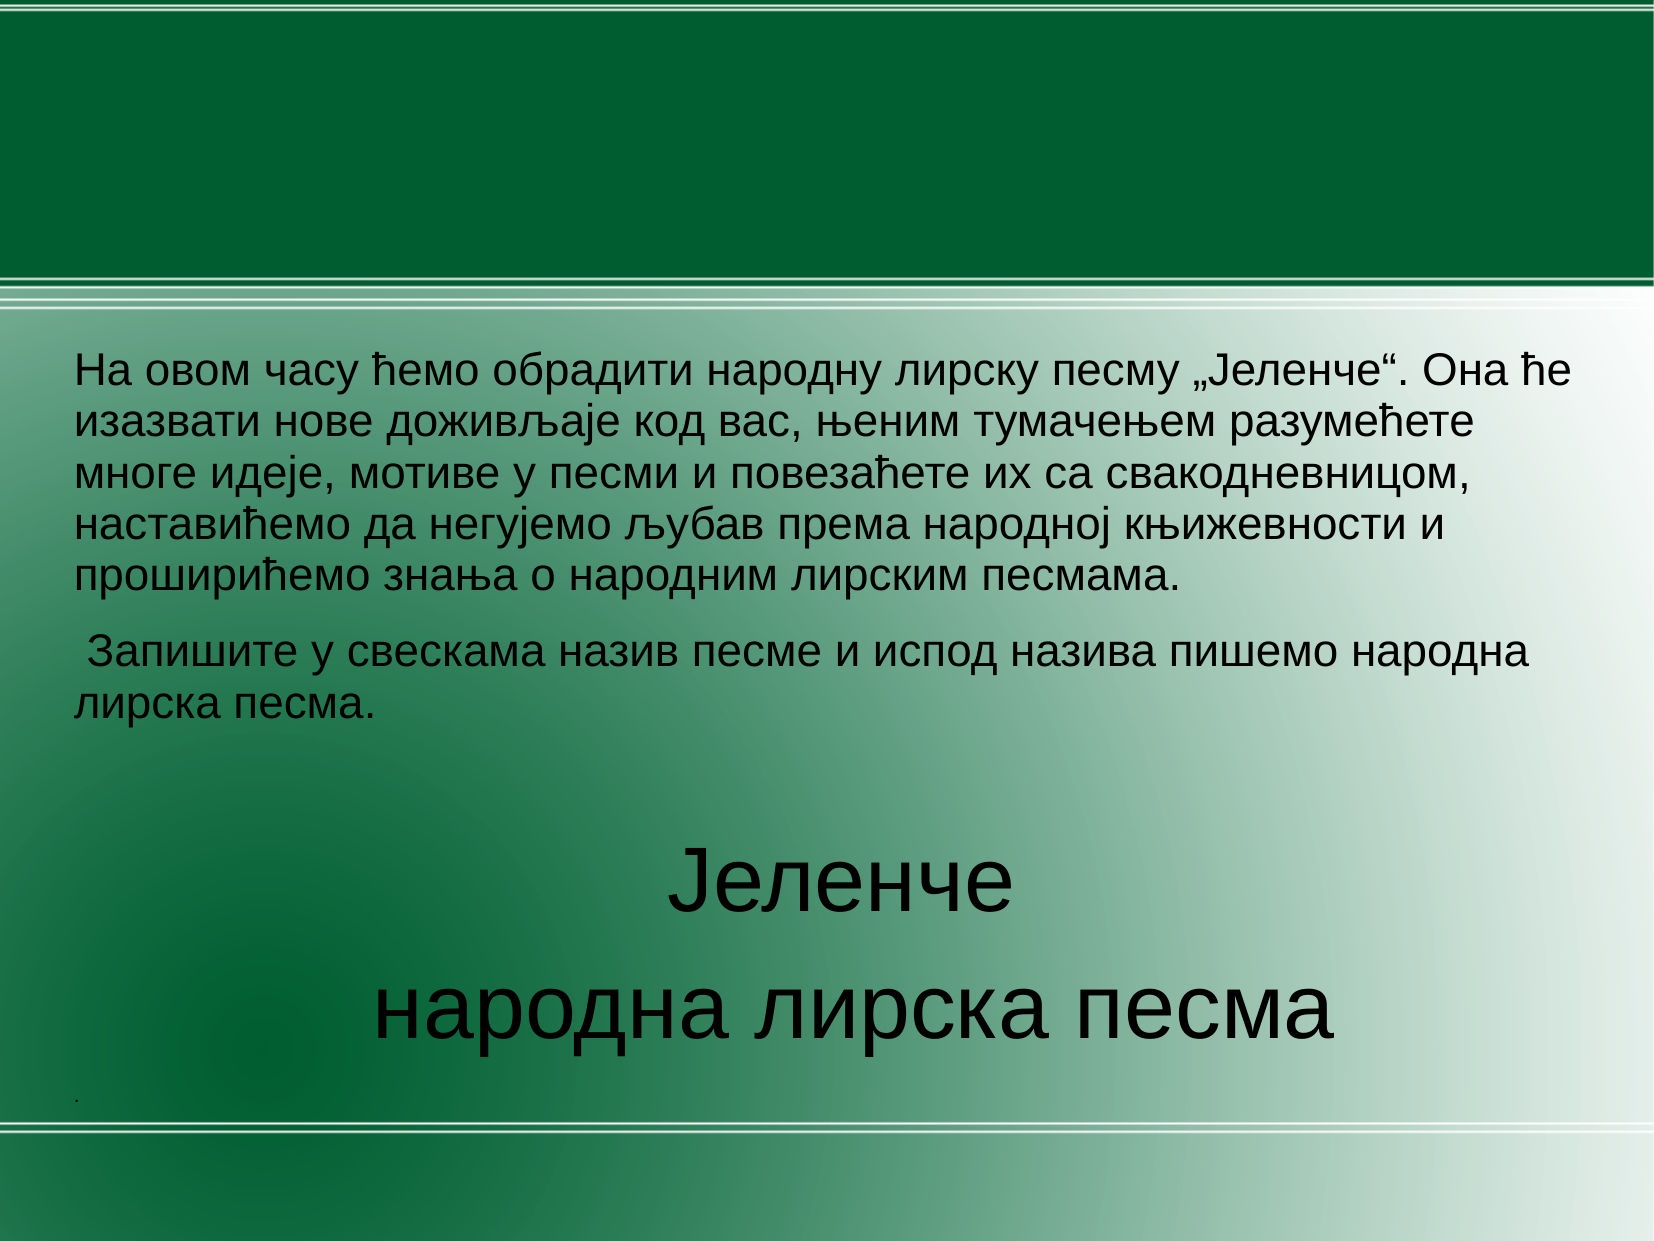

На овом часу ћемо обрадити народну лирску песму „Јеленче“. Она ће изазвати нове доживљаје код вас, њеним тумачењем разумећете многе идеје, мотиве у песми и повезаћете их са свакодневницом, наставићемо да негујемо љубав према народној књижевности и проширићемо знања о народним лирским песмама.
 Запишите у свескама назив песме и испод назива пишемо народна лирска песма.
Јеленче
 народна лирска песма
.